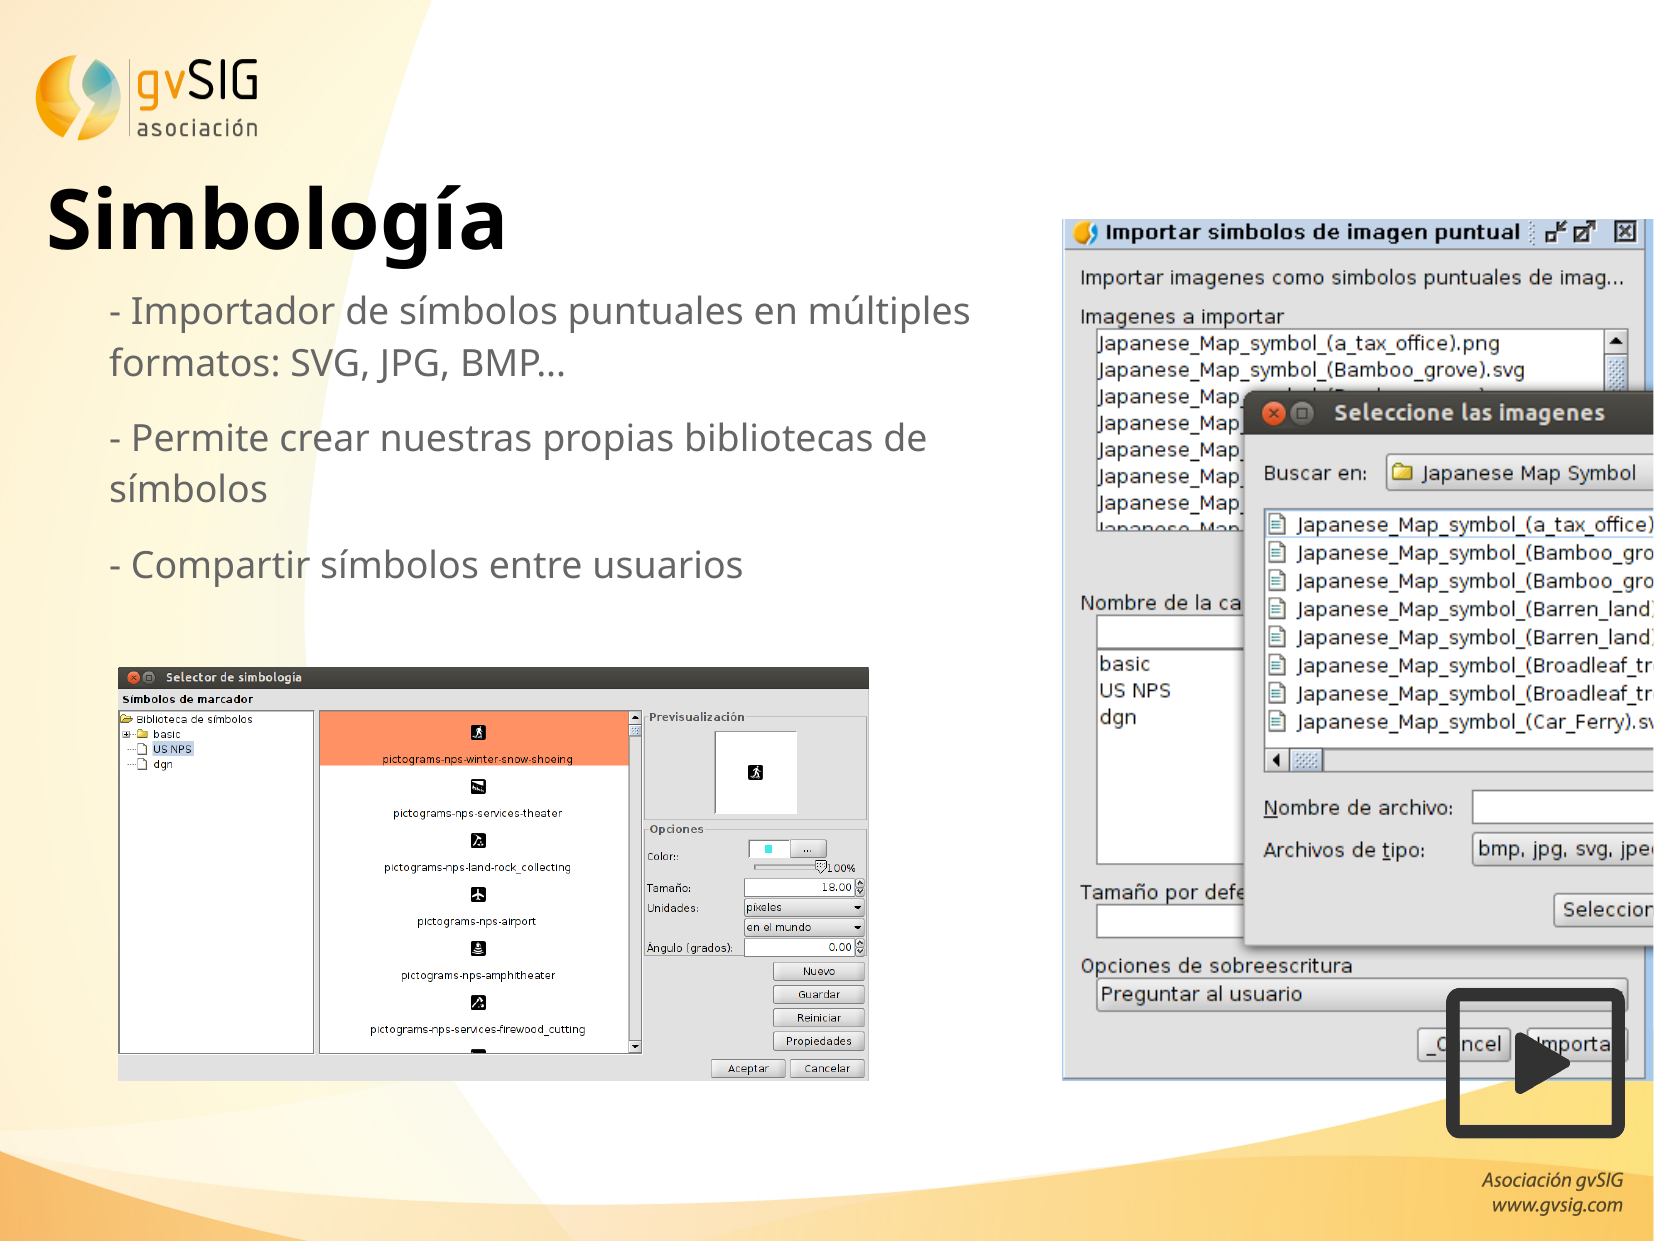

# Simbología
- Importador de símbolos puntuales en múltiples formatos: SVG, JPG, BMP...
- Permite crear nuestras propias bibliotecas de símbolos
- Compartir símbolos entre usuarios